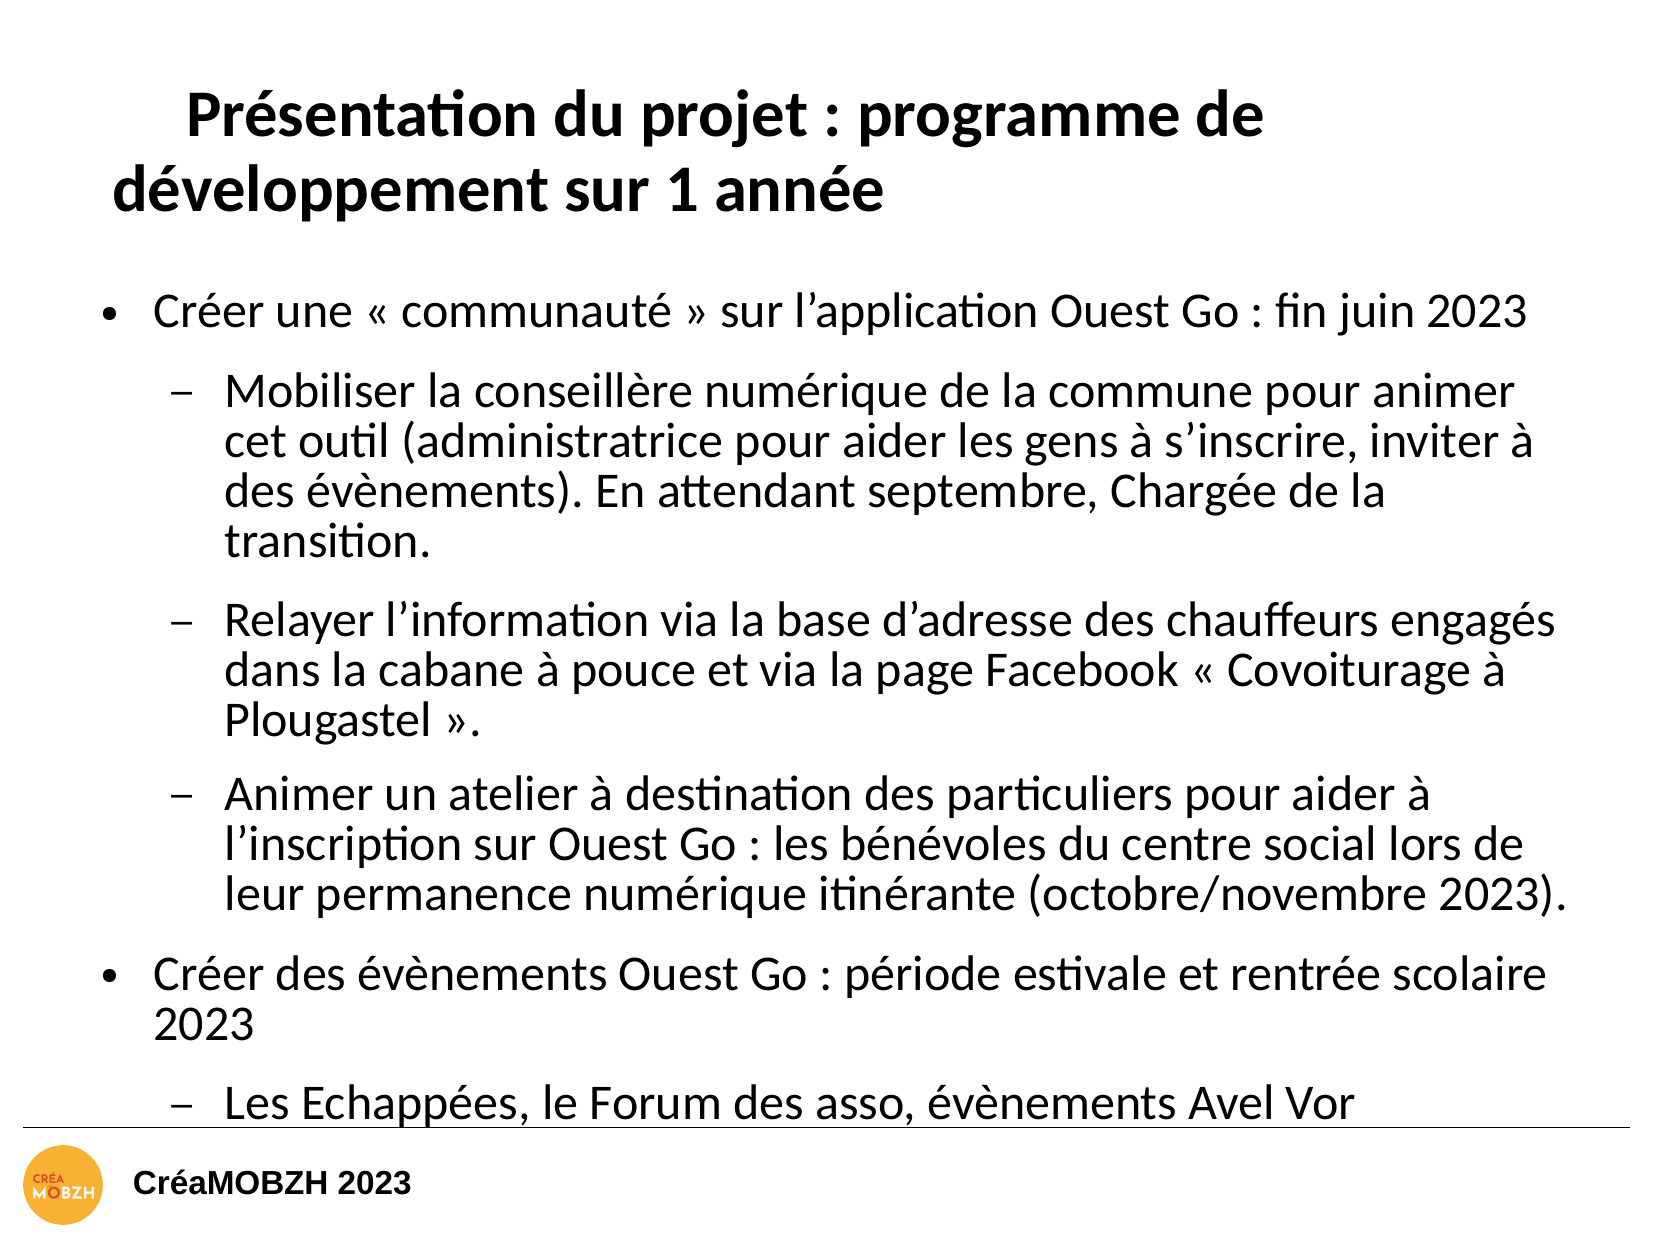

# Présentation du projet : programme de 	développement sur 1 année
Créer une « communauté » sur l’application Ouest Go : fin juin 2023
Mobiliser la conseillère numérique de la commune pour animer cet outil (administratrice pour aider les gens à s’inscrire, inviter à des évènements). En attendant septembre, Chargée de la transition.
Relayer l’information via la base d’adresse des chauffeurs engagés dans la cabane à pouce et via la page Facebook « Covoiturage à Plougastel ».
Animer un atelier à destination des particuliers pour aider à l’inscription sur Ouest Go : les bénévoles du centre social lors de leur permanence numérique itinérante (octobre/novembre 2023).
Créer des évènements Ouest Go : période estivale et rentrée scolaire 2023
Les Echappées, le Forum des asso, évènements Avel Vor
CréaMOBZH 2023